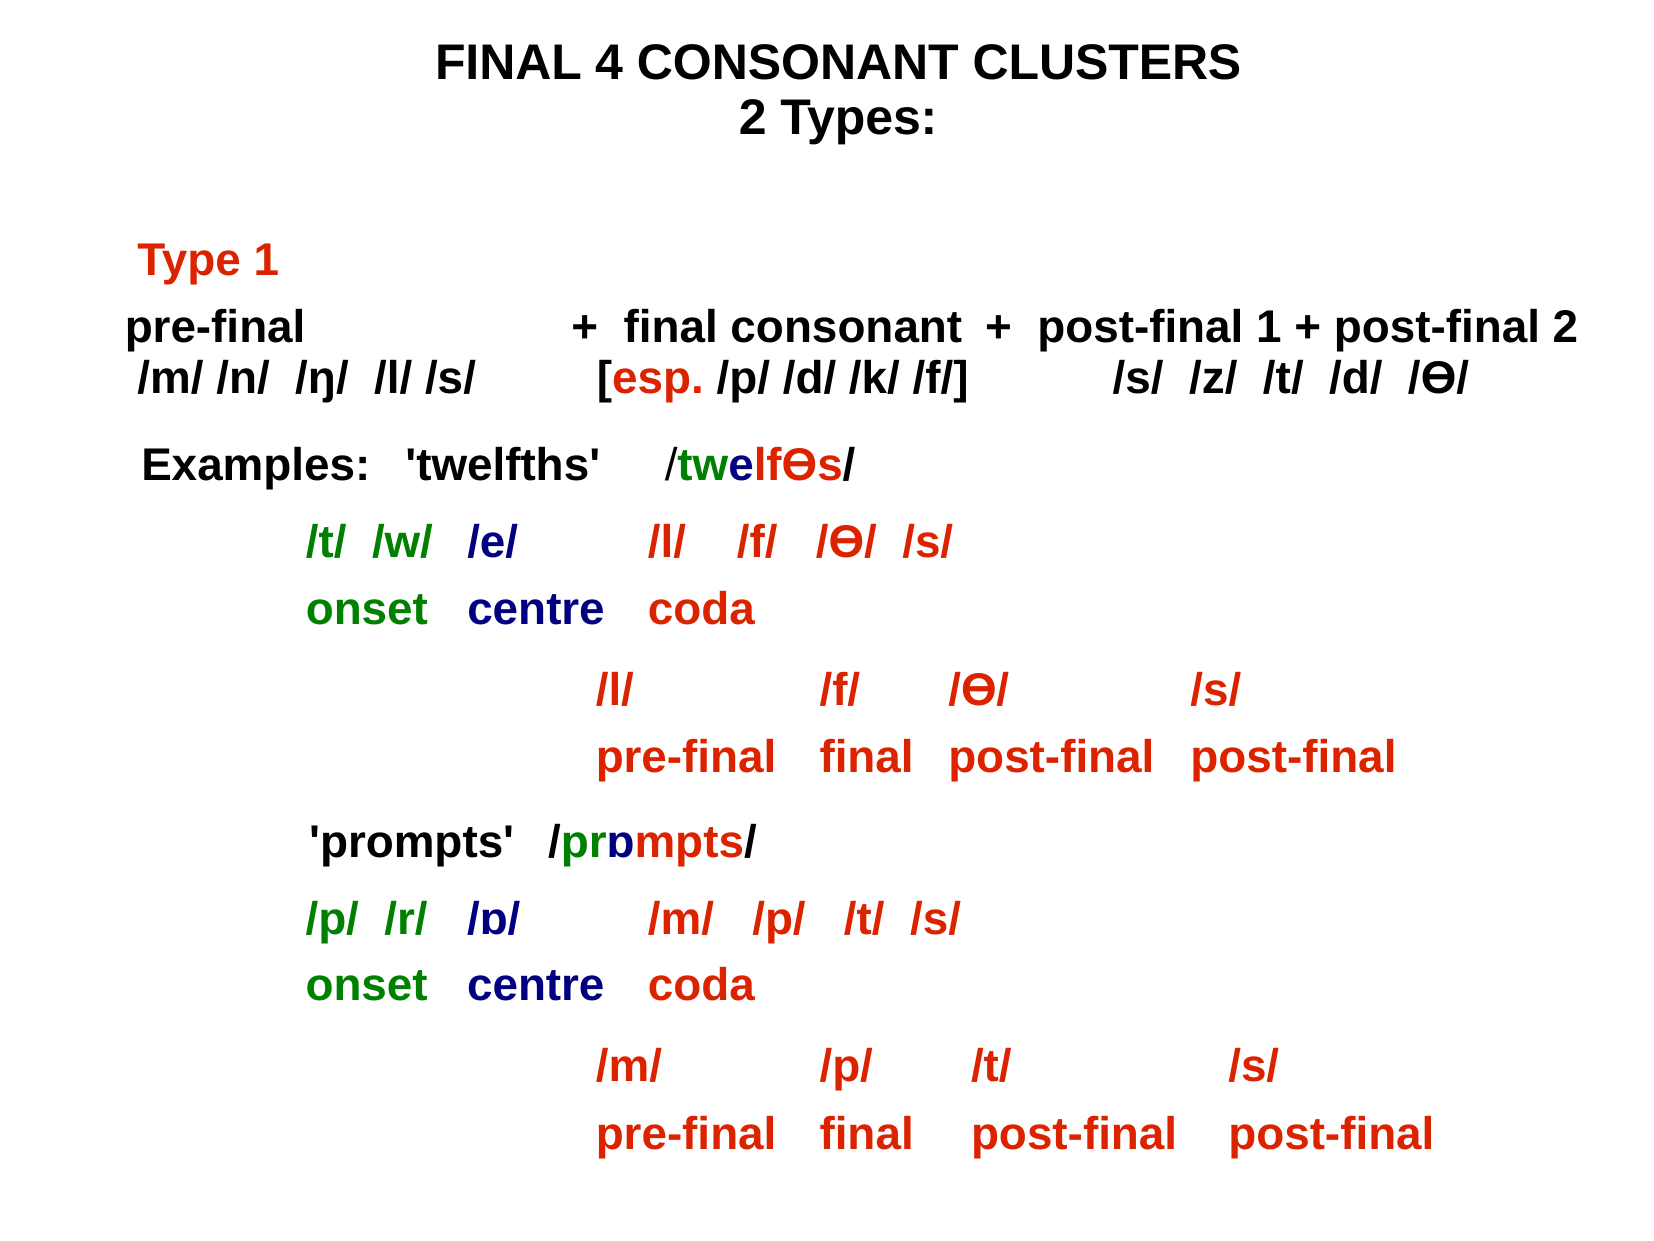

# FINAL 4 CONSONANT CLUSTERS 2 Types:
| Type 1 | | |
| --- | --- | --- |
| pre-final /m/ /n/ /ŋ/ /l/ /s/ | + final consonant [esp. /p/ /d/ /k/ /f/] | + post-final 1 + post-final 2 /s/ /z/ /t/ /d/ /Ɵ/ |
| Examples: | 'twelfths' | /twelfƟs/ |
| --- | --- | --- |
| /t/ /w/ | /e/ | /l/ /f/ /Ɵ/ /s/ |
| --- | --- | --- |
| onset | centre | coda |
| | | /l/ | /f/ | /Ɵ/ | /s/ |
| --- | --- | --- | --- | --- | --- |
| | | pre-final | final | post-final | post-final |
| | 'prompts' | /prɒmpts/ |
| --- | --- | --- |
| /p/ /r/ | /ɒ/ | /m/ /p/ /t/ /s/ |
| --- | --- | --- |
| onset | centre | coda |
| | | /m/ | /p/ | /t/ | /s/ |
| --- | --- | --- | --- | --- | --- |
| | | pre-final | final | post-final | post-final |